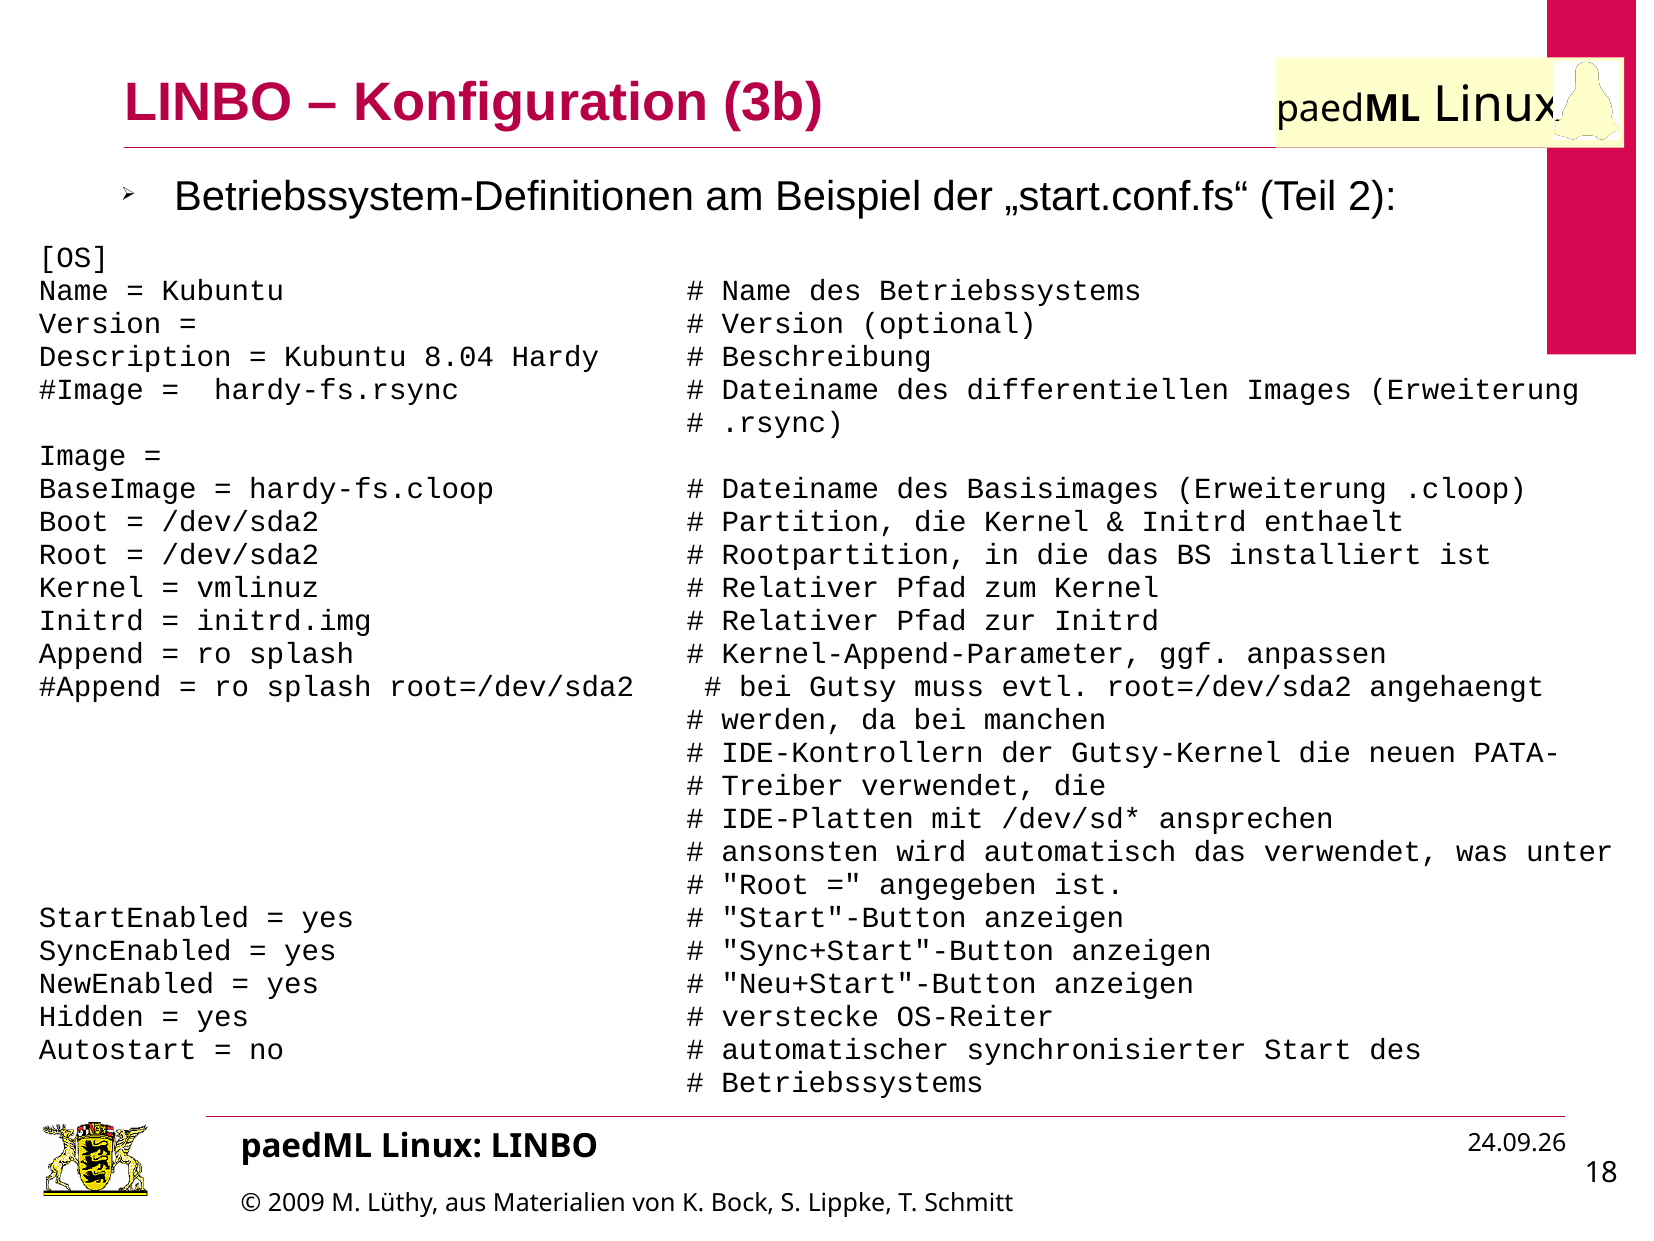

# LINBO – Konfiguration (3b)
Betriebssystem-Definitionen am Beispiel der „start.conf.fs“ (Teil 2):
[OS]
Name = Kubuntu # Name des Betriebssystems
Version = # Version (optional)
Description = Kubuntu 8.04 Hardy # Beschreibung
#Image = hardy-fs.rsync # Dateiname des differentiellen Images (Erweiterung
 # .rsync)
Image =
BaseImage = hardy-fs.cloop # Dateiname des Basisimages (Erweiterung .cloop)
Boot = /dev/sda2 # Partition, die Kernel & Initrd enthaelt
Root = /dev/sda2 # Rootpartition, in die das BS installiert ist
Kernel = vmlinuz # Relativer Pfad zum Kernel
Initrd = initrd.img # Relativer Pfad zur Initrd
Append = ro splash # Kernel-Append-Parameter, ggf. anpassen
#Append = ro splash root=/dev/sda2 # bei Gutsy muss evtl. root=/dev/sda2 angehaengt
 # werden, da bei manchen
 # IDE-Kontrollern der Gutsy-Kernel die neuen PATA-
 # Treiber verwendet, die
 # IDE-Platten mit /dev/sd* ansprechen
 # ansonsten wird automatisch das verwendet, was unter # "Root =" angegeben ist.
StartEnabled = yes # "Start"-Button anzeigen
SyncEnabled = yes # "Sync+Start"-Button anzeigen
NewEnabled = yes # "Neu+Start"-Button anzeigen
Hidden = yes # verstecke OS-Reiter
Autostart = no # automatischer synchronisierter Start des
 # Betriebssystems
© M. Lüthy, J. von der Ruhr, G. Rabus, M. Müller
18